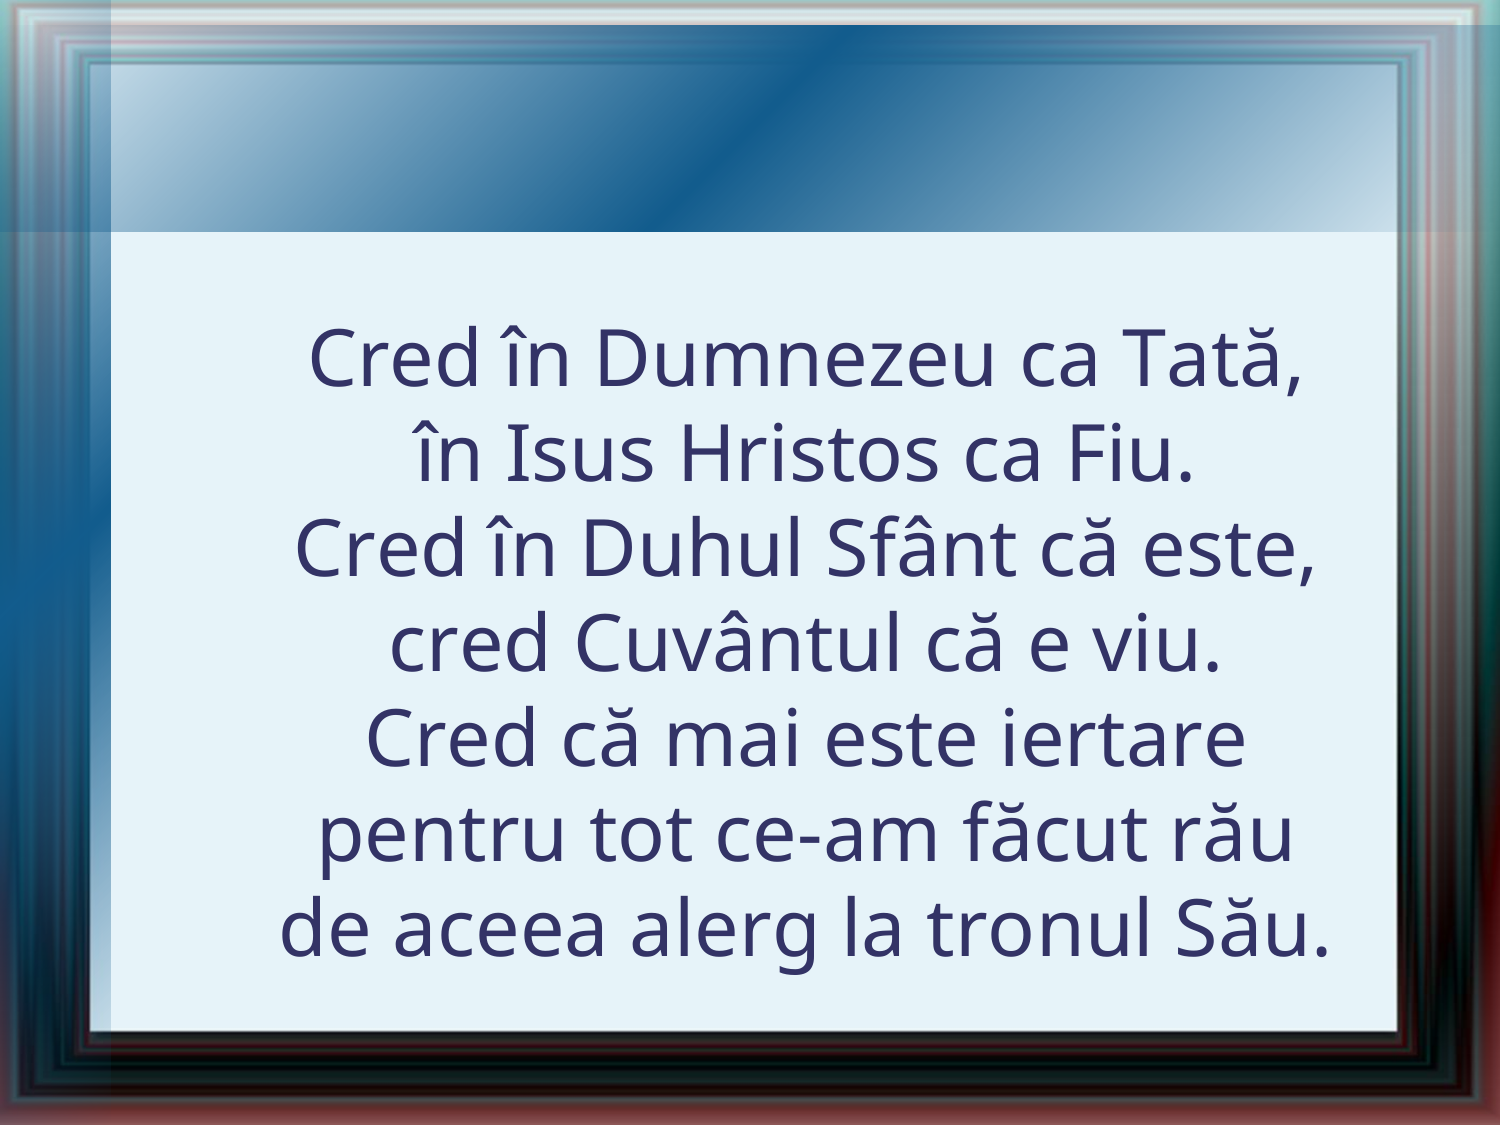

# Cred în Dumnezeu ca Tată, în Isus Hristos ca Fiu. Cred în Duhul Sfânt că este, cred Cuvântul că e viu. Cred că mai este iertare pentru tot ce-am făcut rău de aceea alerg la tronul Său.